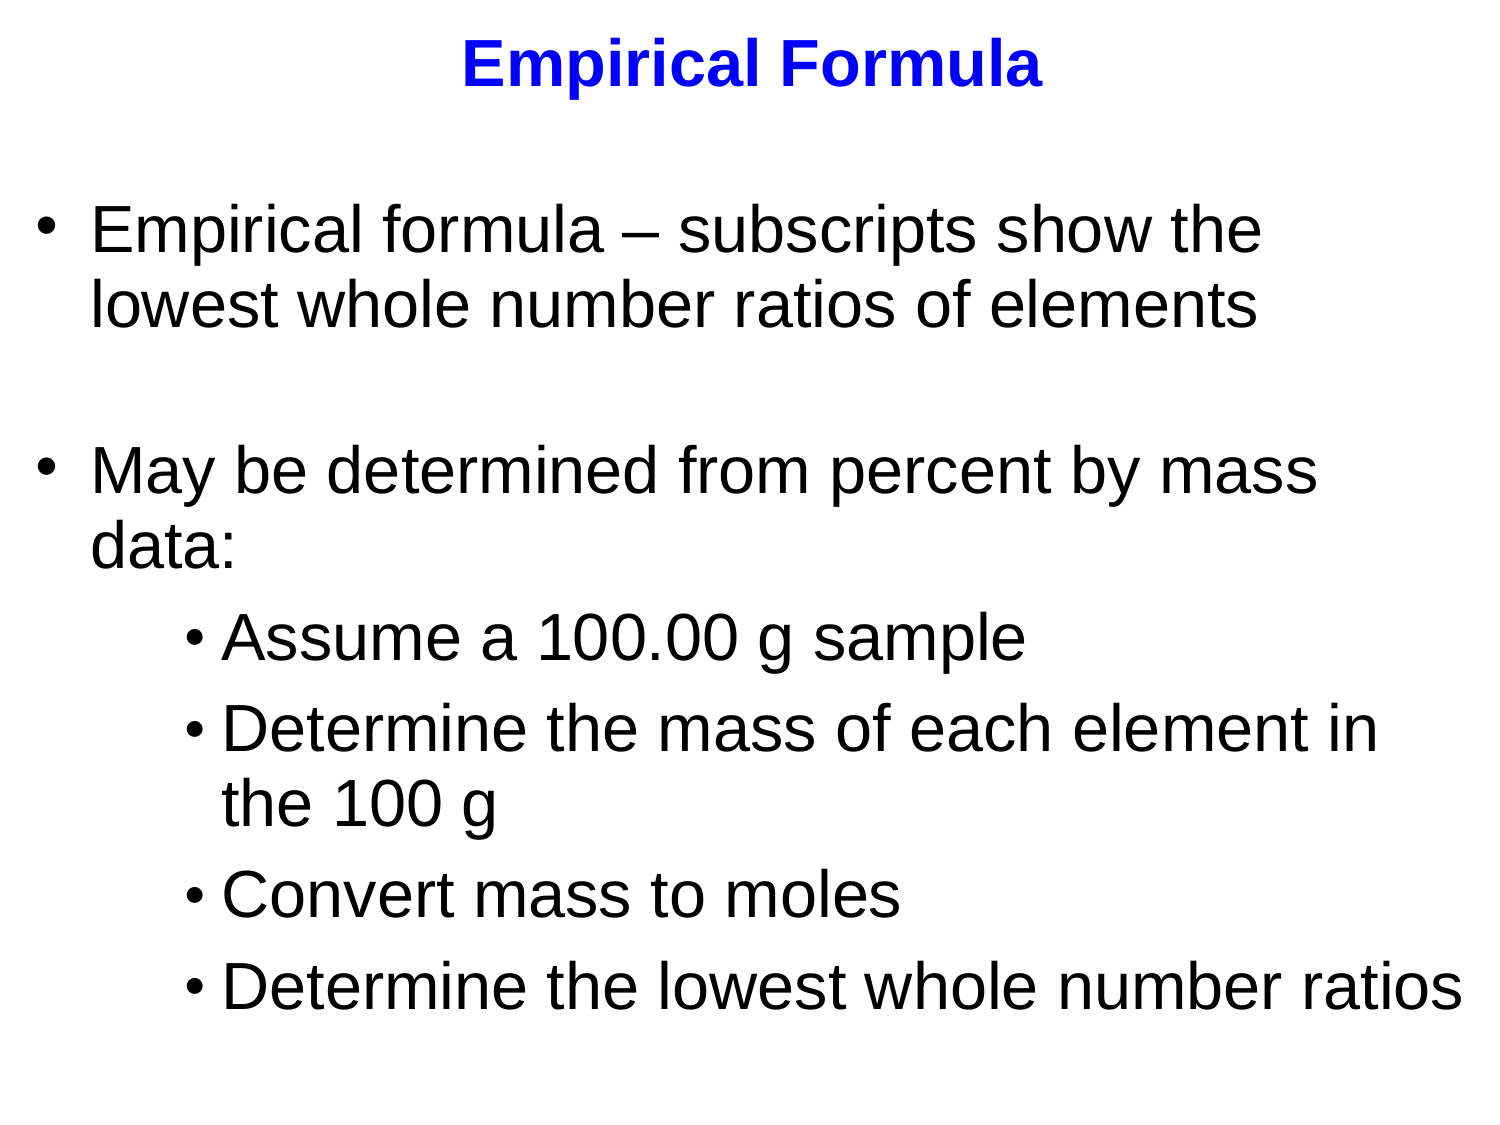

Empirical Formula
Empirical formula – subscripts show the lowest whole number ratios of elements
May be determined from percent by mass data:
Assume a 100.00 g sample
Determine the mass of each element in the 100 g
Convert mass to moles
Determine the lowest whole number ratios